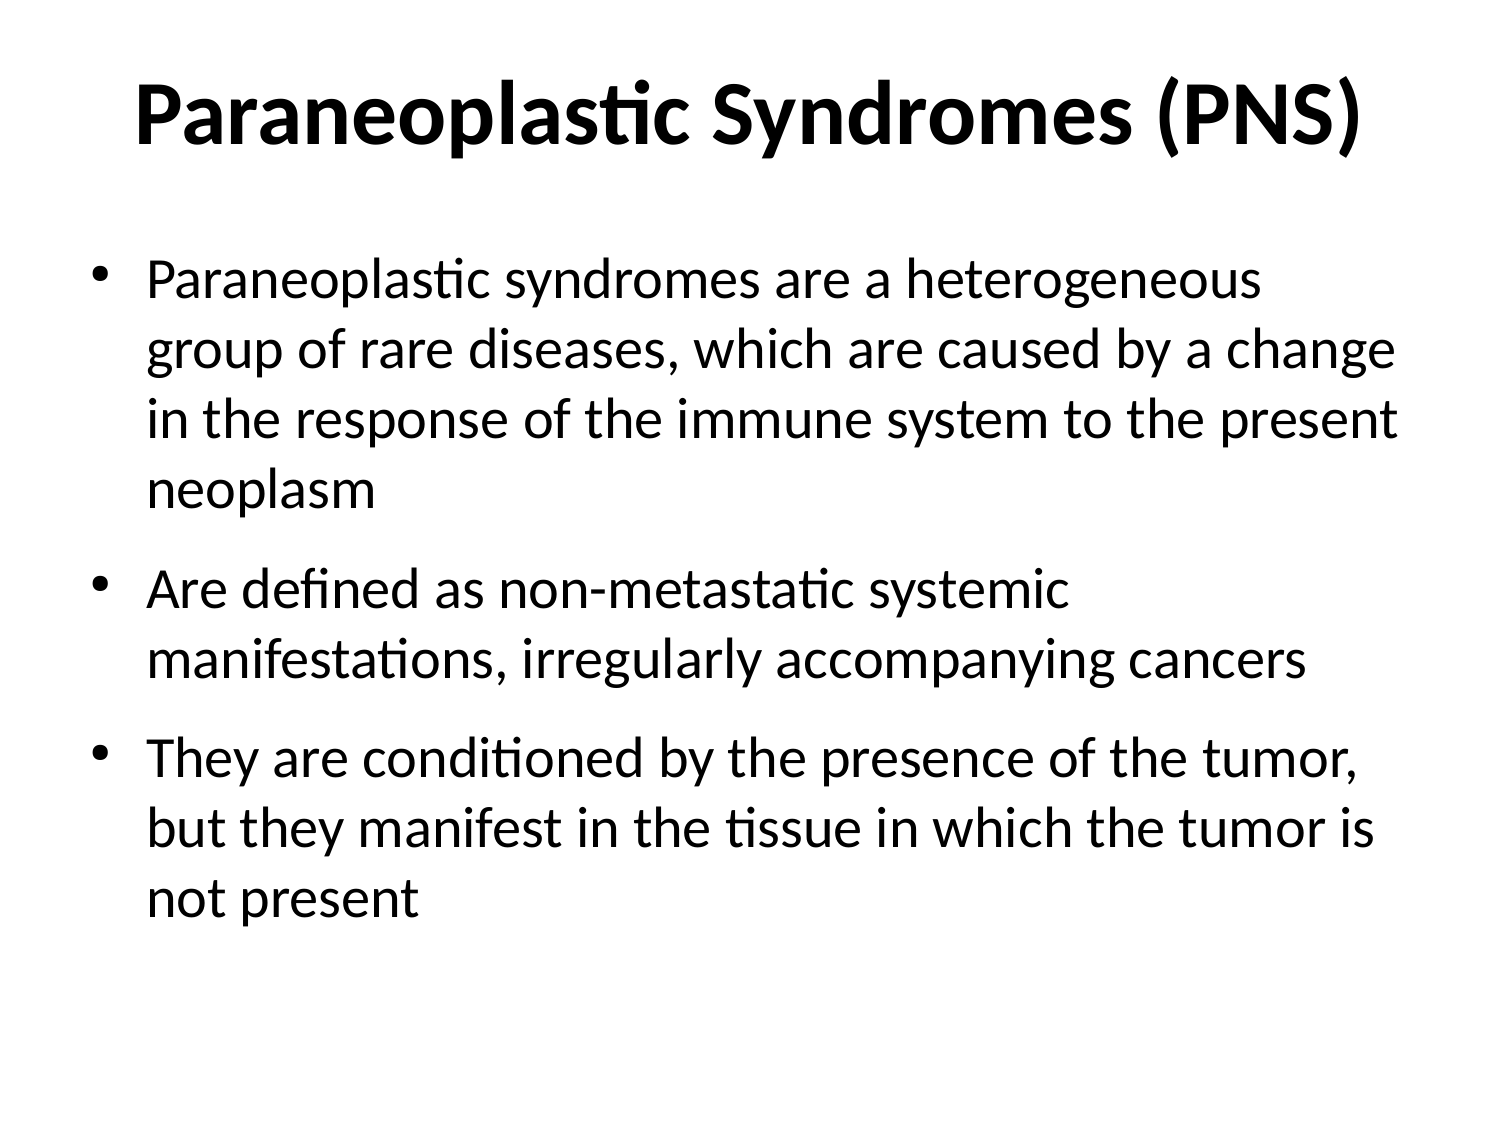

# Paraneoplastic Syndromes (PNS)
Paraneoplastic syndromes are a heterogeneous group of rare diseases, which are caused by a change in the response of the immune system to the present neoplasm
Are defined as non-metastatic systemic manifestations, irregularly accompanying cancers
They are conditioned by the presence of the tumor, but they manifest in the tissue in which the tumor is not present